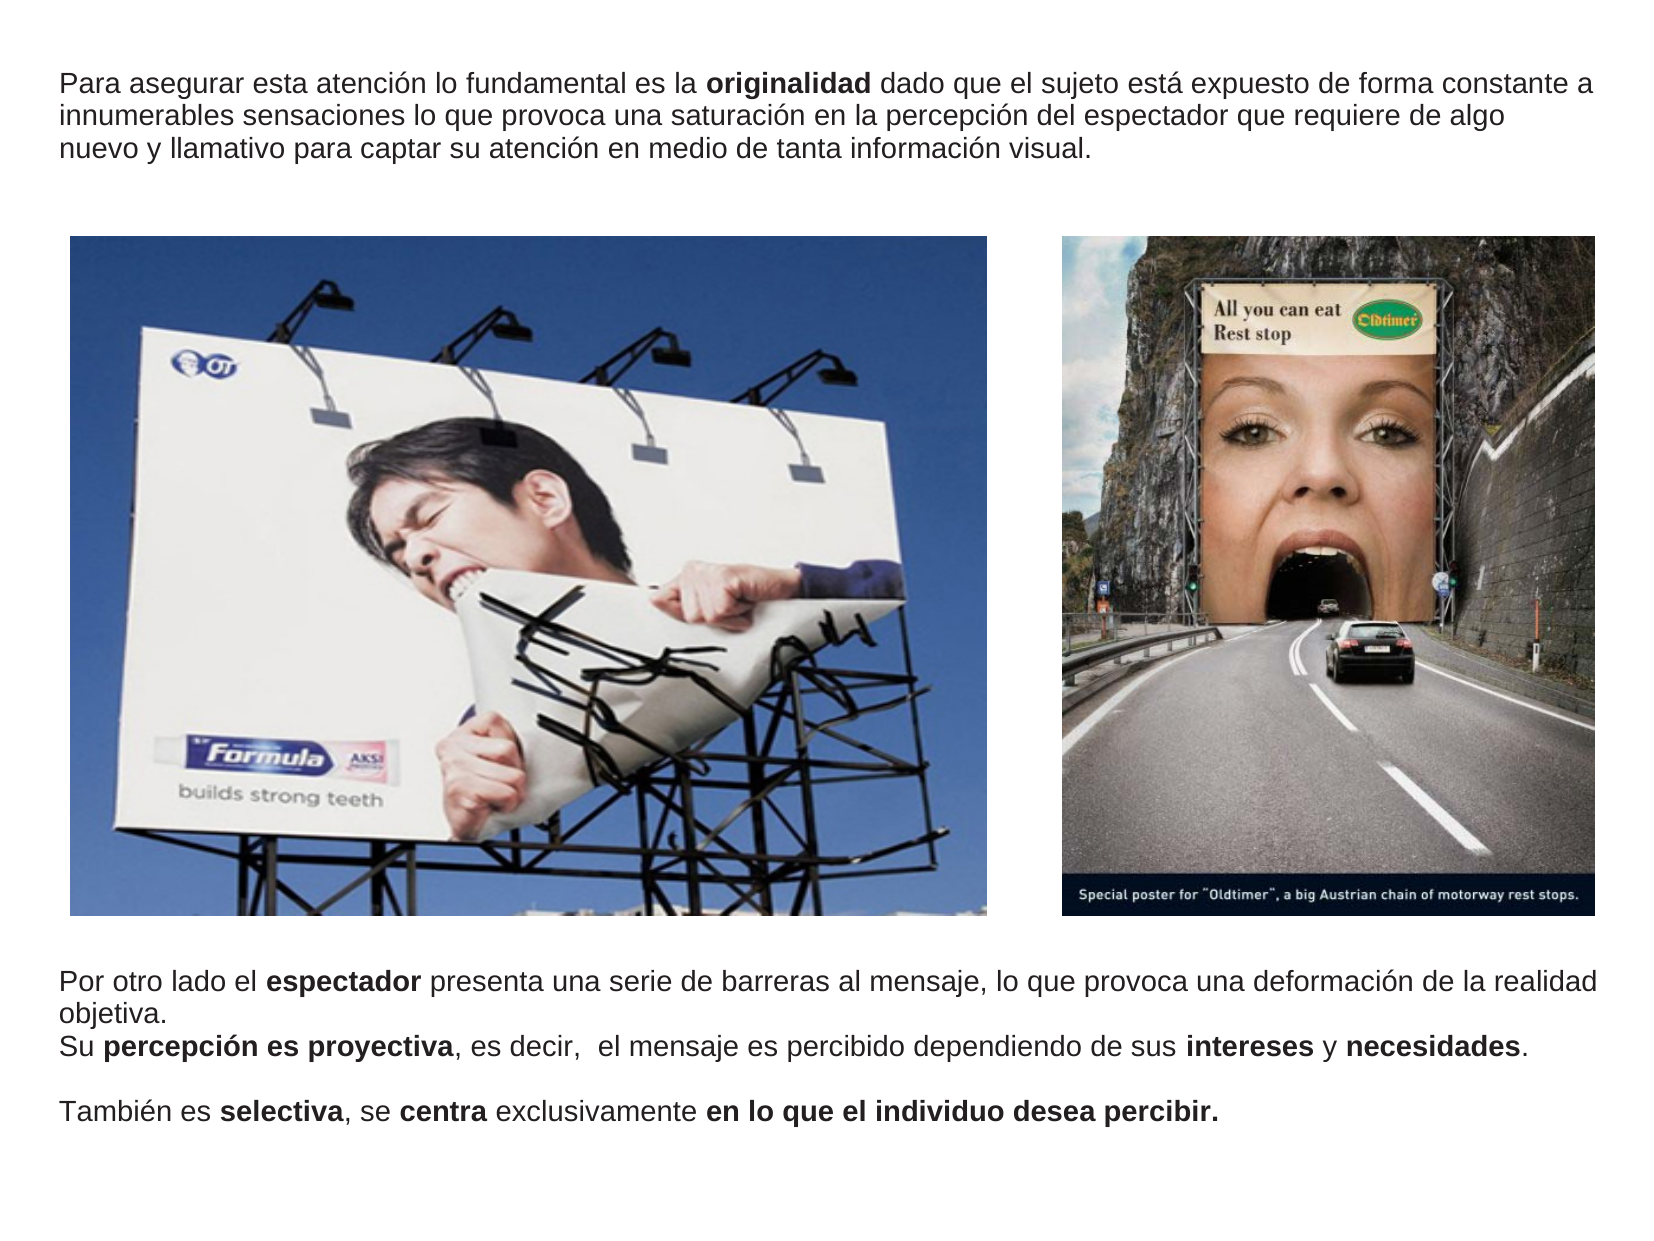

# Para asegurar esta atención lo fundamental es la originalidad dado que el sujeto está expuesto de forma constante a innumerables sensaciones lo que provoca una saturación en la percepción del espectador que requiere de algo nuevo y llamativo para captar su atención en medio de tanta información visual.
Por otro lado el espectador presenta una serie de barreras al mensaje, lo que provoca una deformación de la realidad objetiva.
Su percepción es proyectiva, es decir, el mensaje es percibido dependiendo de sus intereses y necesidades.
También es selectiva, se centra exclusivamente en lo que el individuo desea percibir.